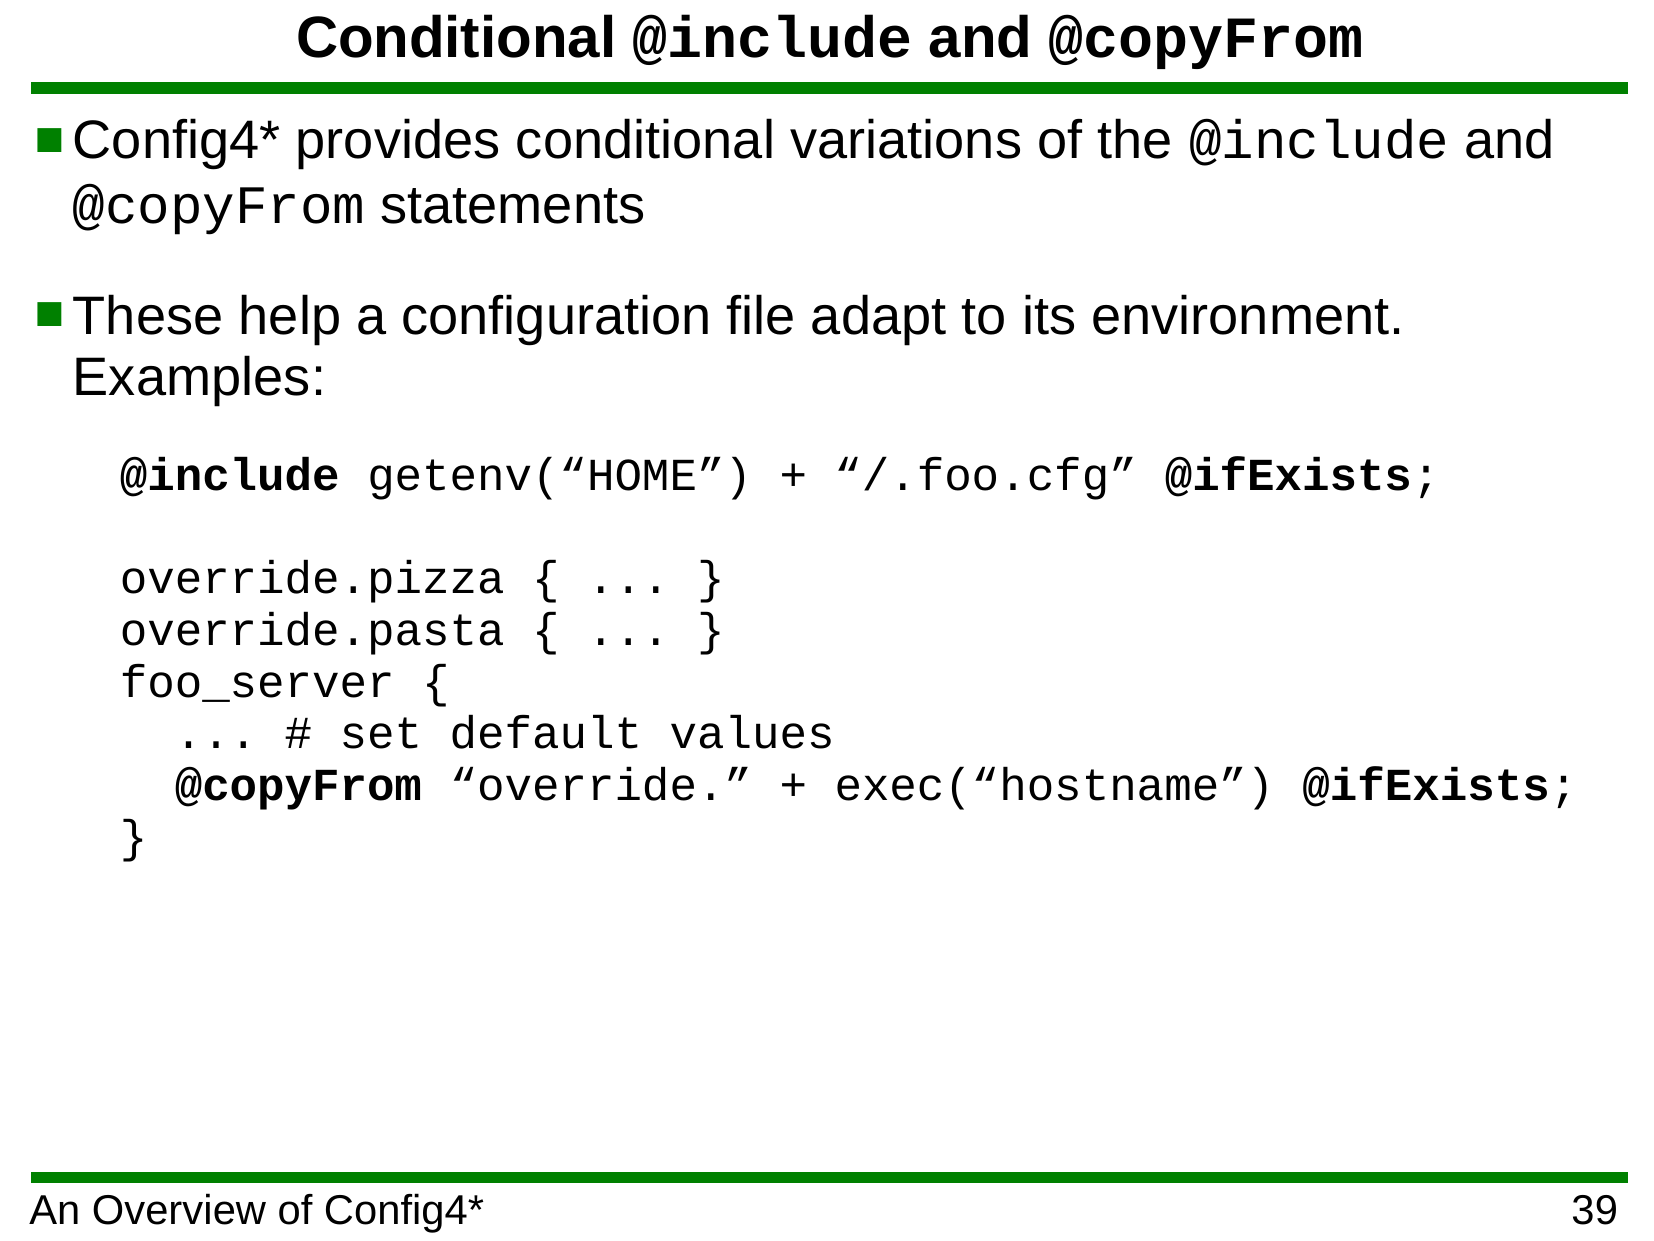

# Conditional @include and @copyFrom
Config4* provides conditional variations of the @include and @copyFrom statements
These help a configuration file adapt to its environment.
Examples:
@include getenv(“HOME”) + “/.foo.cfg” @ifExists;
override.pizza { ... }
override.pasta { ... }
foo_server {
 ... # set default values
 @copyFrom “override.” + exec(“hostname”) @ifExists;
}
An Overview of Config4*
39